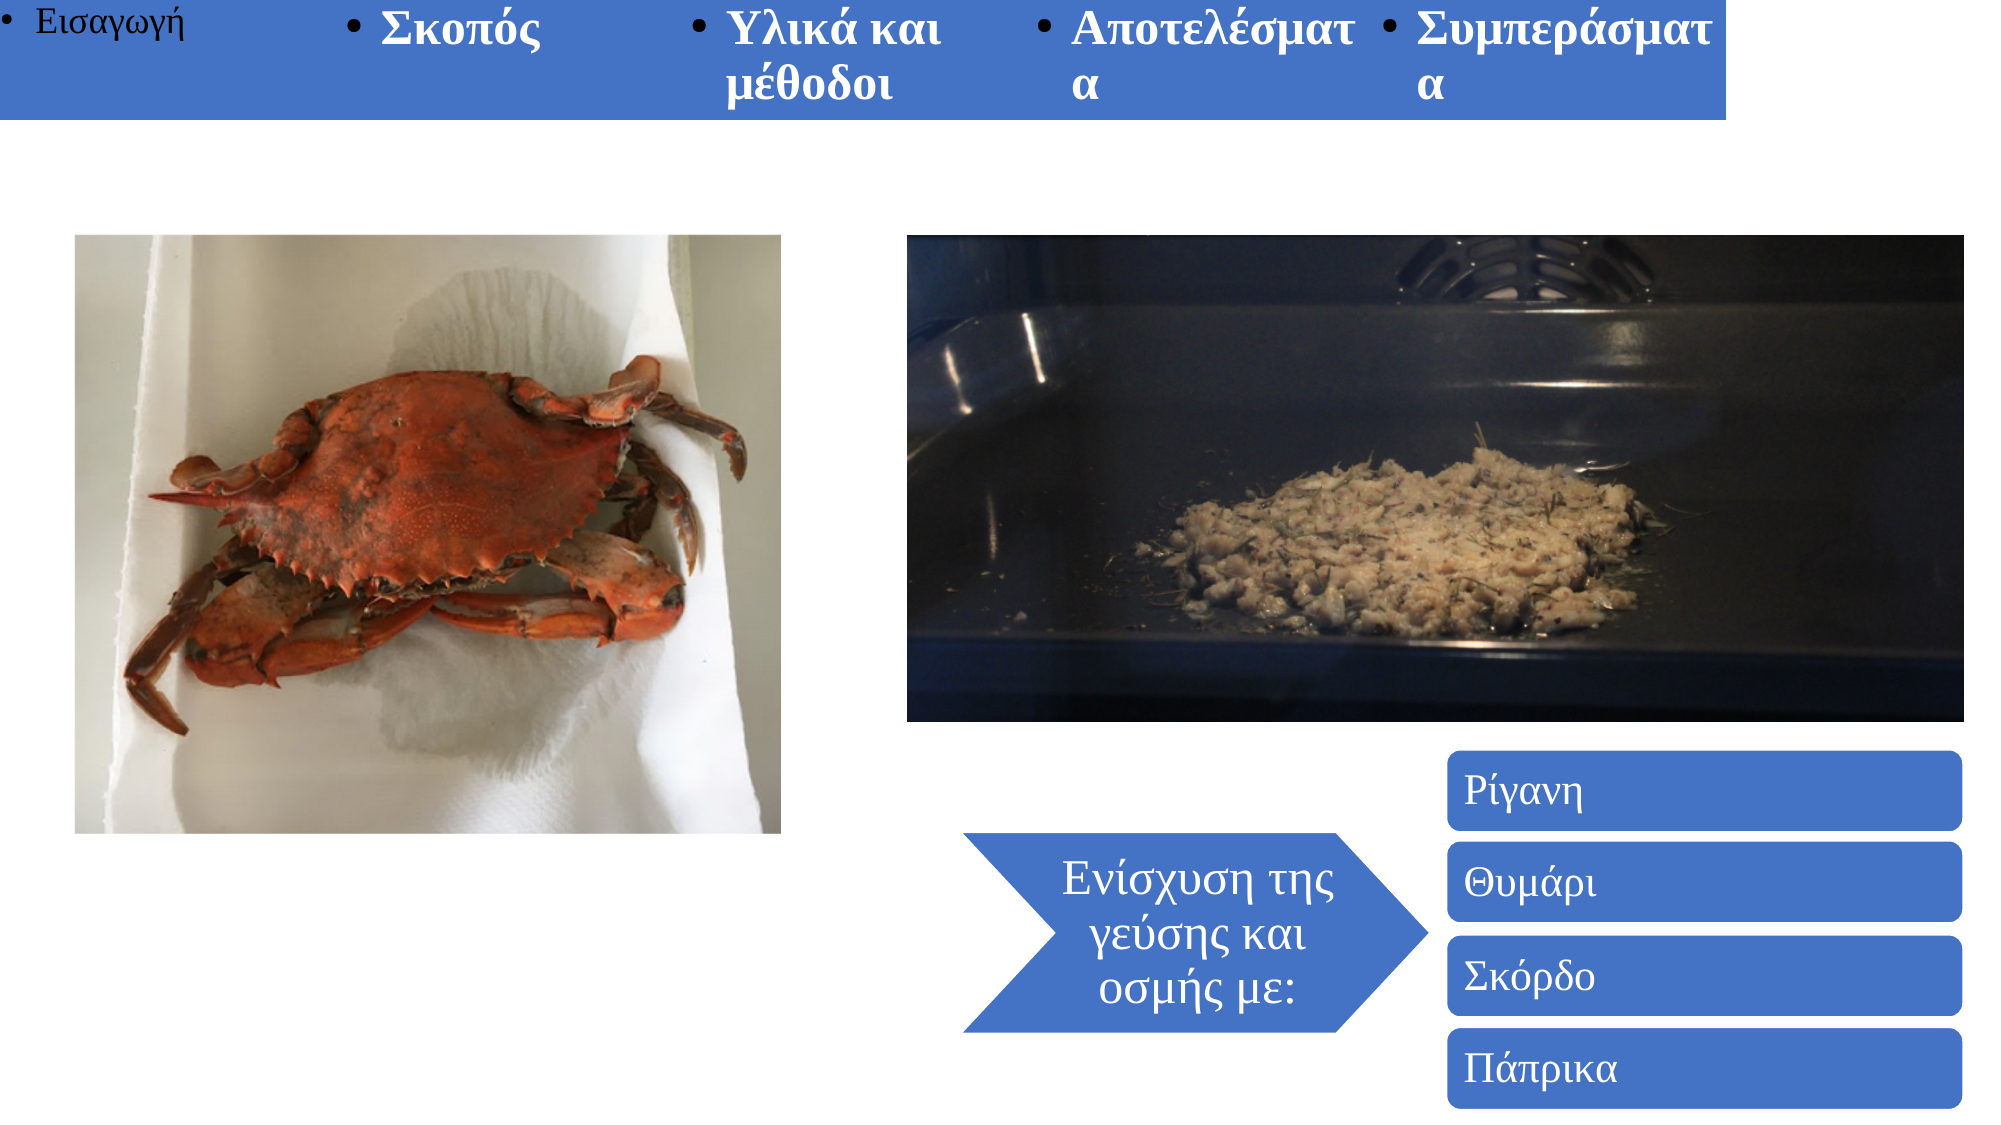

| Εισαγωγή | Σκοπός | Υλικά και μέθοδοι | Αποτελέσματα | Συμπεράσματα |
| --- | --- | --- | --- | --- |
Συλλογή της σάρκας και ενίσχυση με φυσικά συστατικά
Ρίγανη
Θυμάρι
Σκόρδο
Πάπρικα
Ενίσχυση της γεύσης και οσμής με:
Συλλογή σάρκας από πόδια, δαγκάνες και κυρίως σώμα